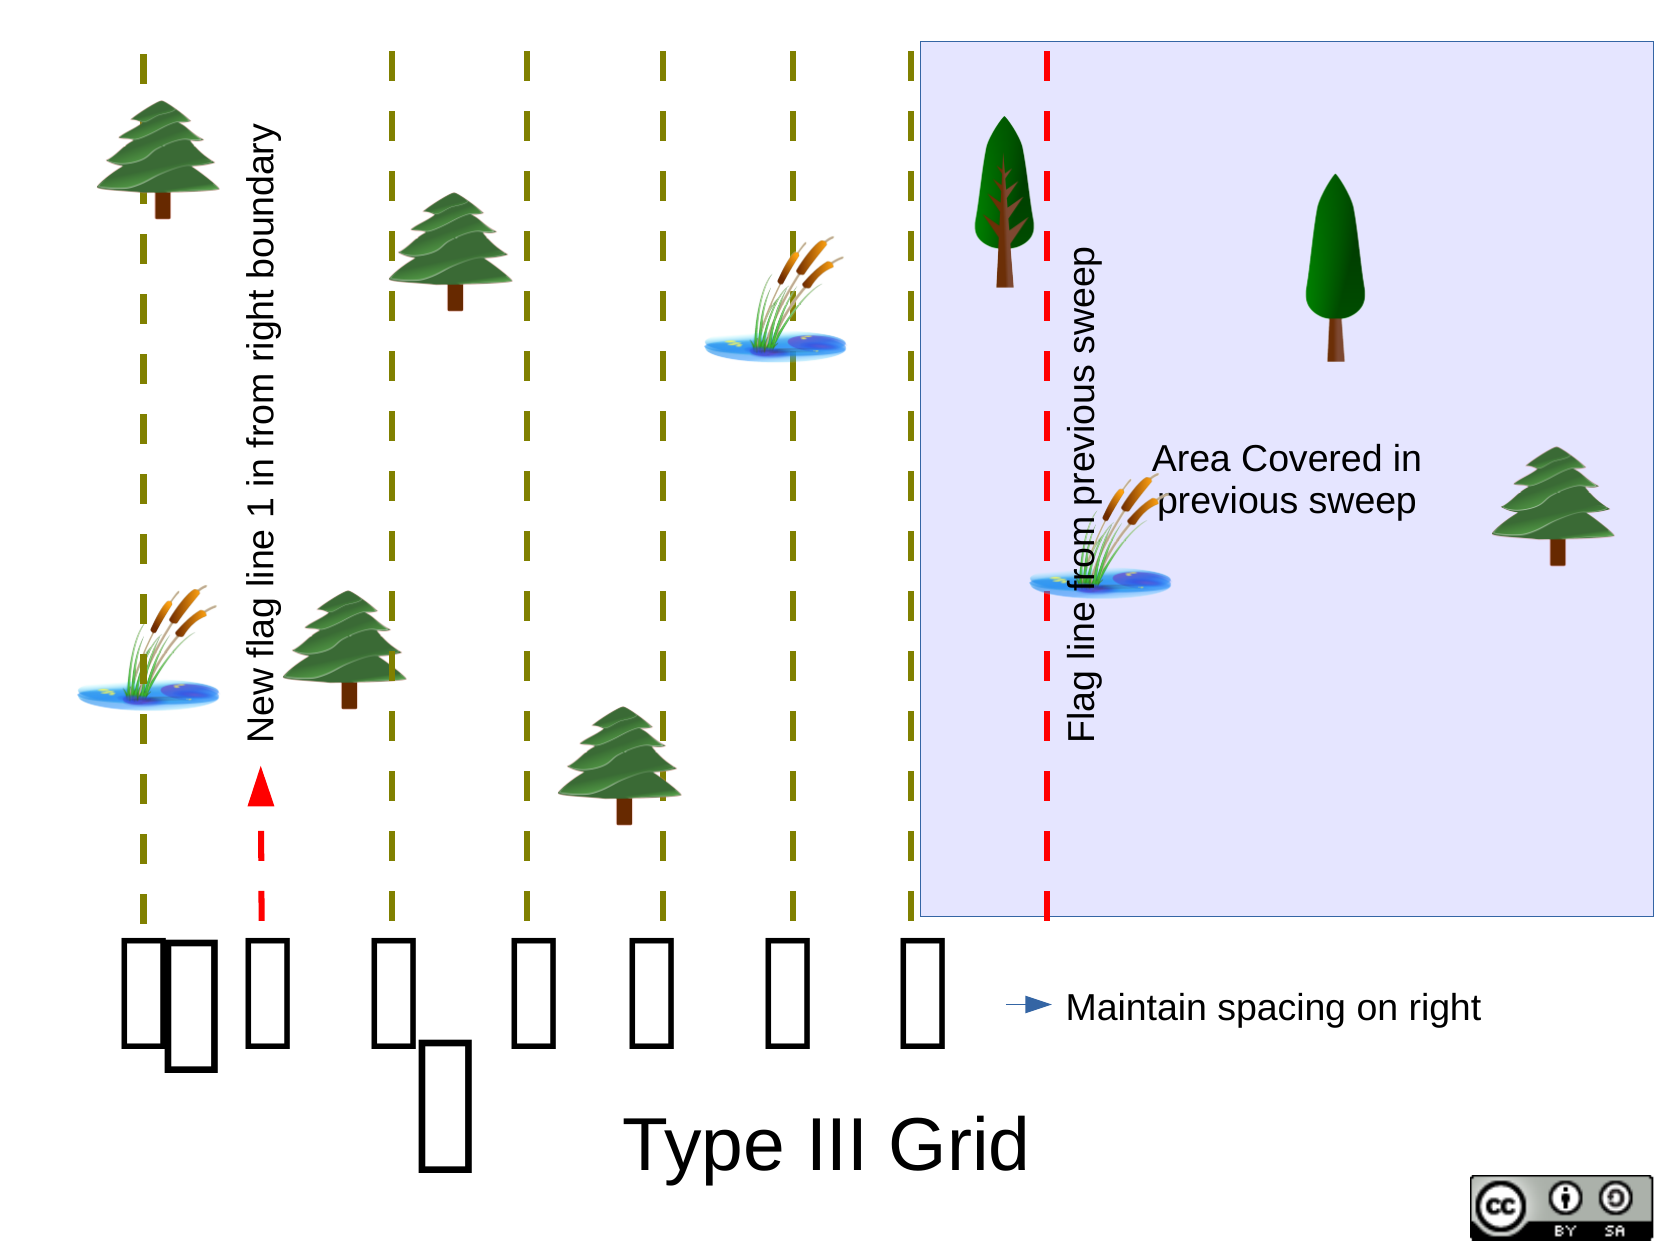

Area Covered in
previous sweep
New flag line 1 in from right boundary
Flag line from previous sweep








Maintain spacing on right

# Type III Grid